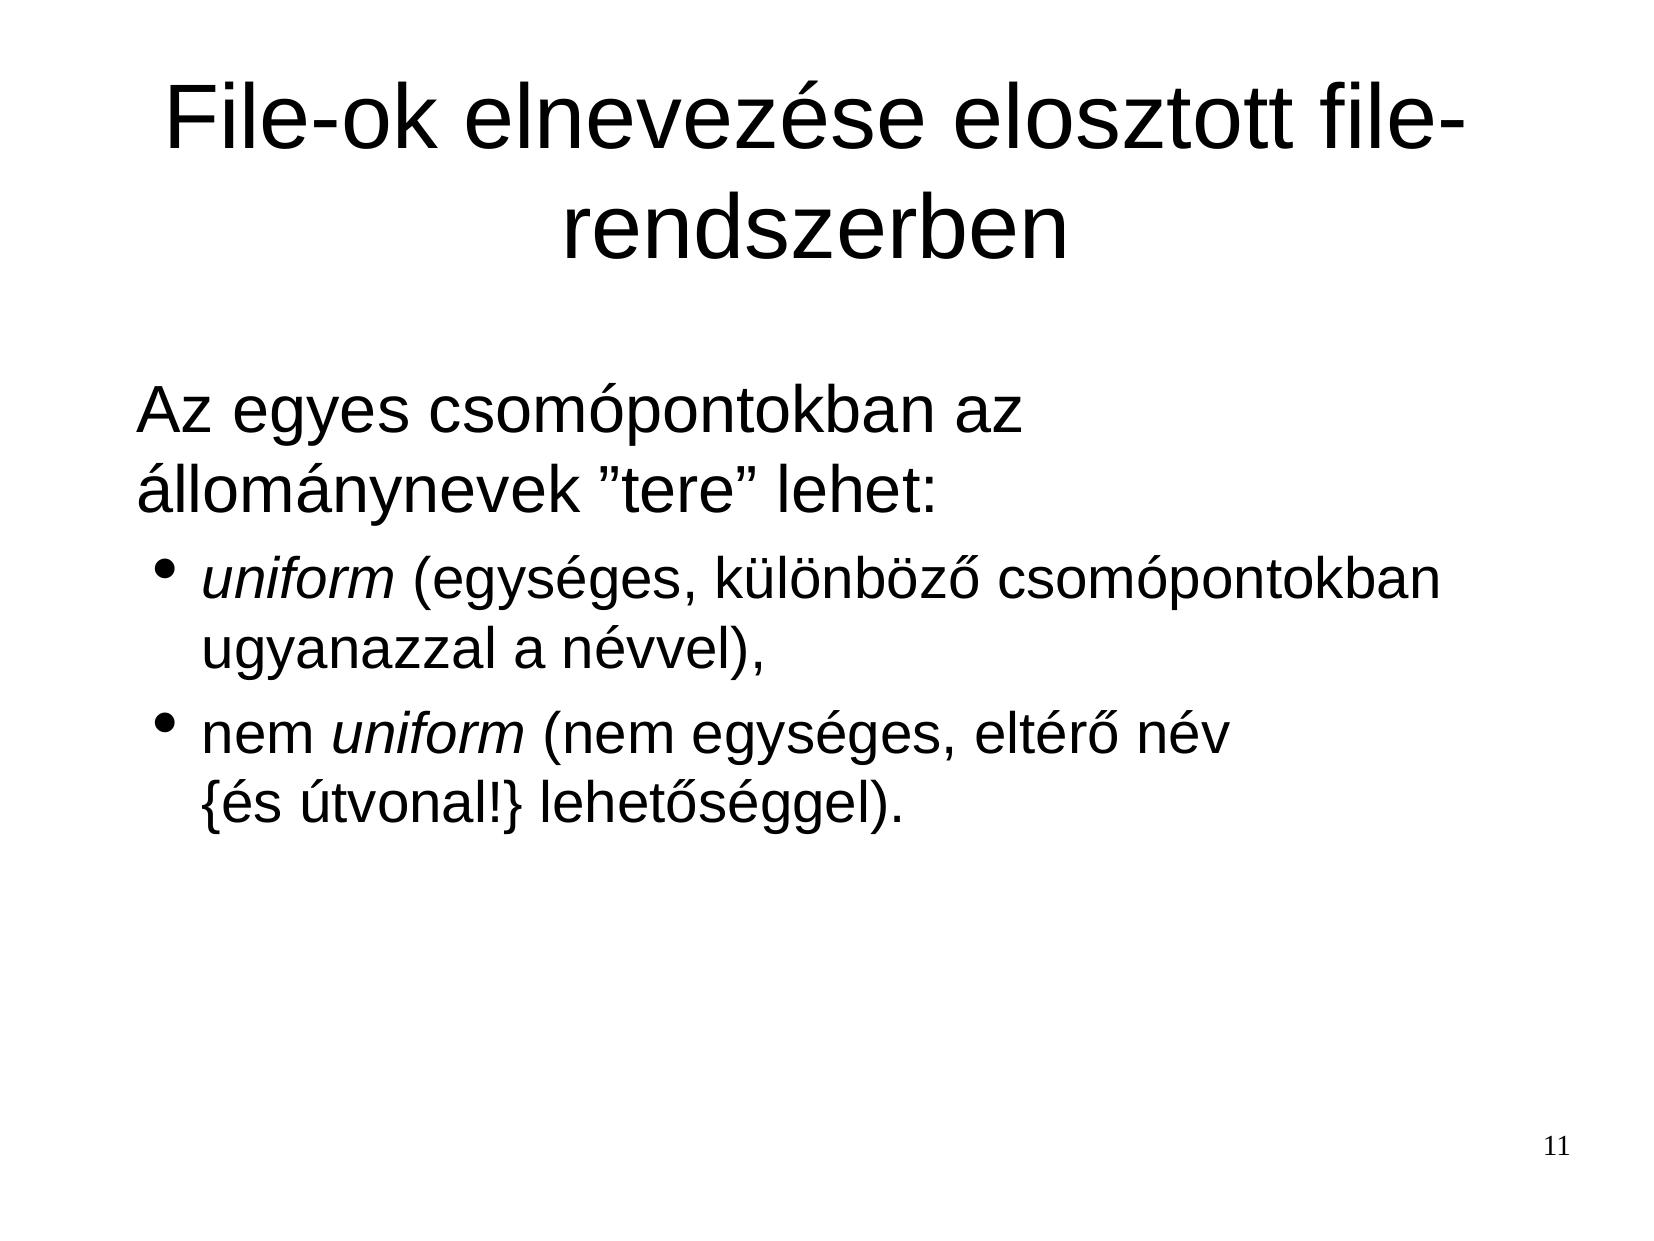

# File-ok elnevezése elosztott file-rendszerben
Az egyes csomópontokban az
állománynevek ”tere” lehet:
uniform (egységes, különböző csomópontokban ugyanazzal a névvel),
nem uniform (nem egységes, eltérő név
{és útvonal!} lehetőséggel).
11